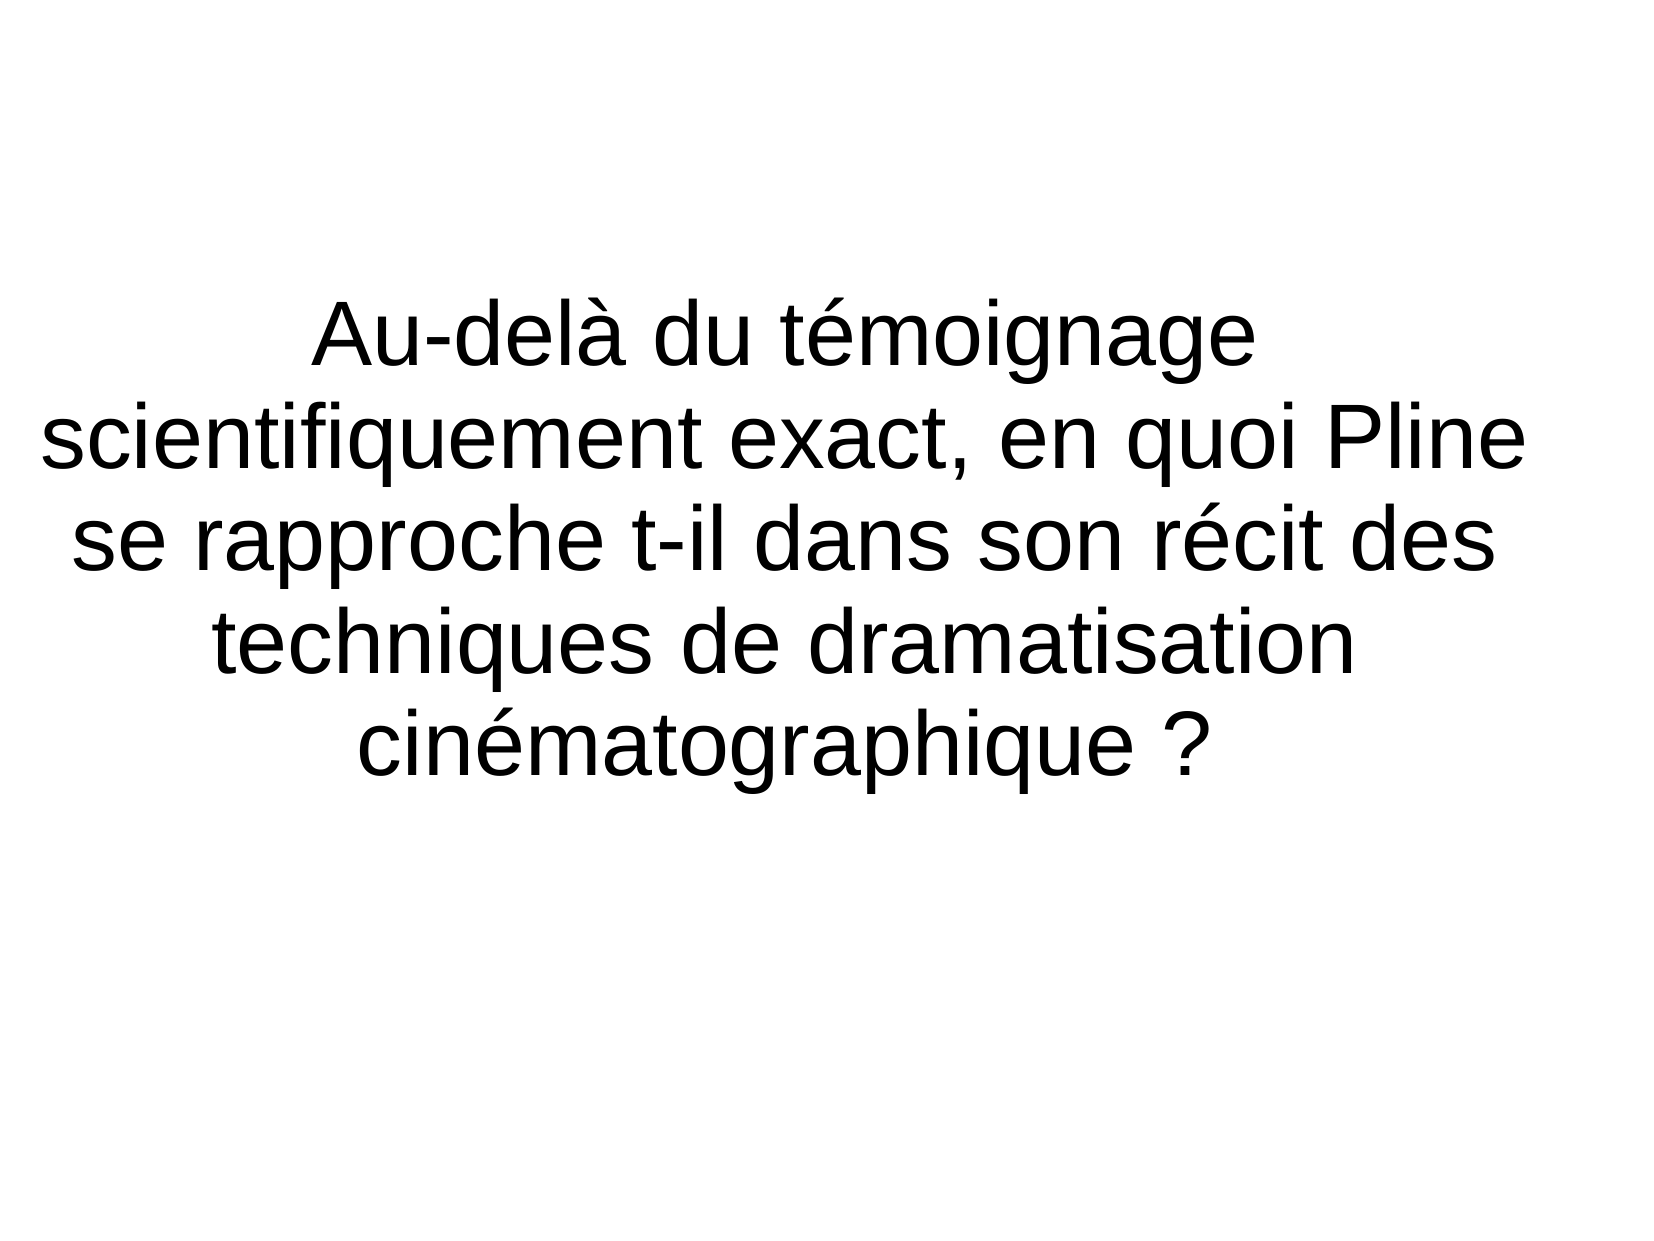

# Au-delà du témoignage scientifiquement exact, en quoi Pline se rapproche t-il dans son récit des techniques de dramatisation cinématographique ?